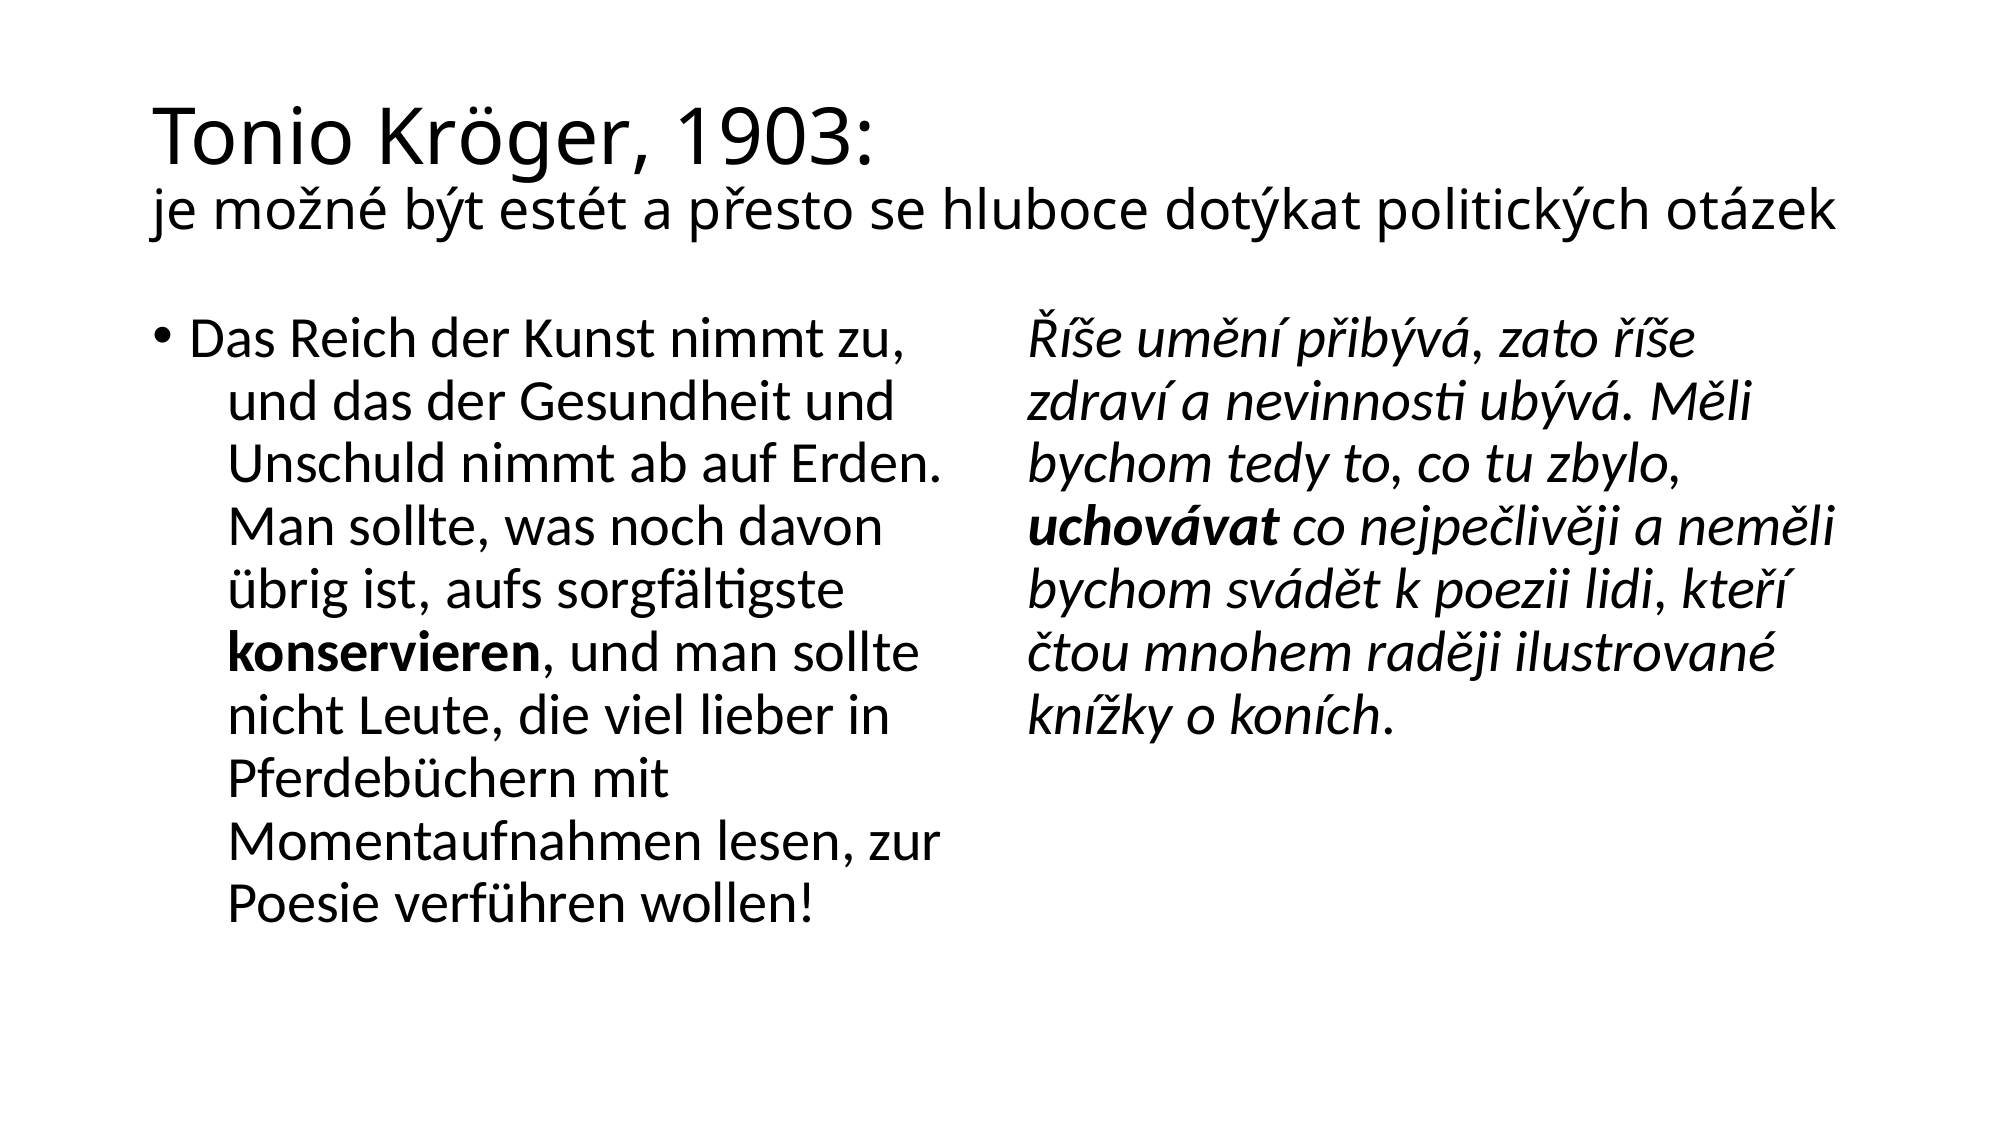

# Tonio Kröger, 1903: je možné být estét a přesto se hluboce dotýkat politických otázek
Das Reich der Kunst nimmt zu, und das der Gesundheit und Unschuld nimmt ab auf Erden. Man sollte, was noch davon übrig ist, aufs sorgfältigste konservieren, und man sollte nicht Leute, die viel lieber in Pferdebüchern mit Momentaufnahmen lesen, zur Poesie verführen wollen!
Říše umění přibývá, zato říše zdraví a nevinnosti ubývá. Měli bychom tedy to, co tu zbylo, uchovávat co nejpečlivěji a neměli bychom svádět k poezii lidi, kteří čtou mnohem raději ilustrované knížky o koních.